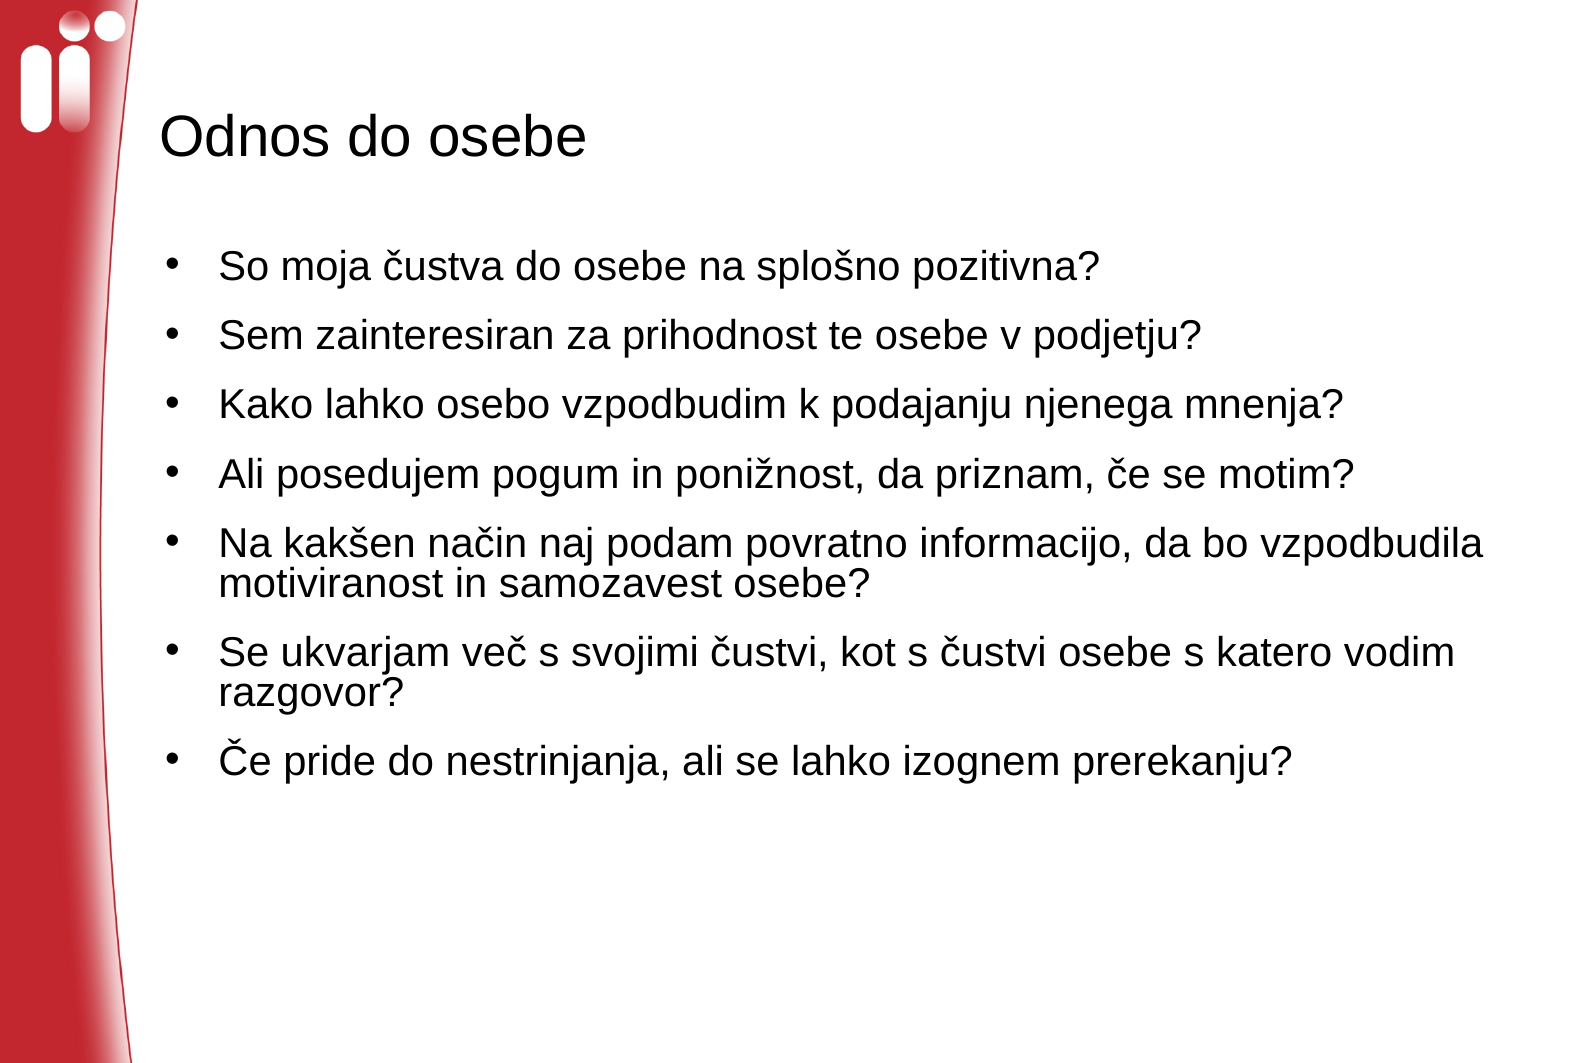

# Odnos do osebe
So moja čustva do osebe na splošno pozitivna?
Sem zainteresiran za prihodnost te osebe v podjetju?
Kako lahko osebo vzpodbudim k podajanju njenega mnenja?
Ali posedujem pogum in ponižnost, da priznam, če se motim?
Na kakšen način naj podam povratno informacijo, da bo vzpodbudila motiviranost in samozavest osebe?
Se ukvarjam več s svojimi čustvi, kot s čustvi osebe s katero vodim razgovor?
Če pride do nestrinjanja, ali se lahko izognem prerekanju?